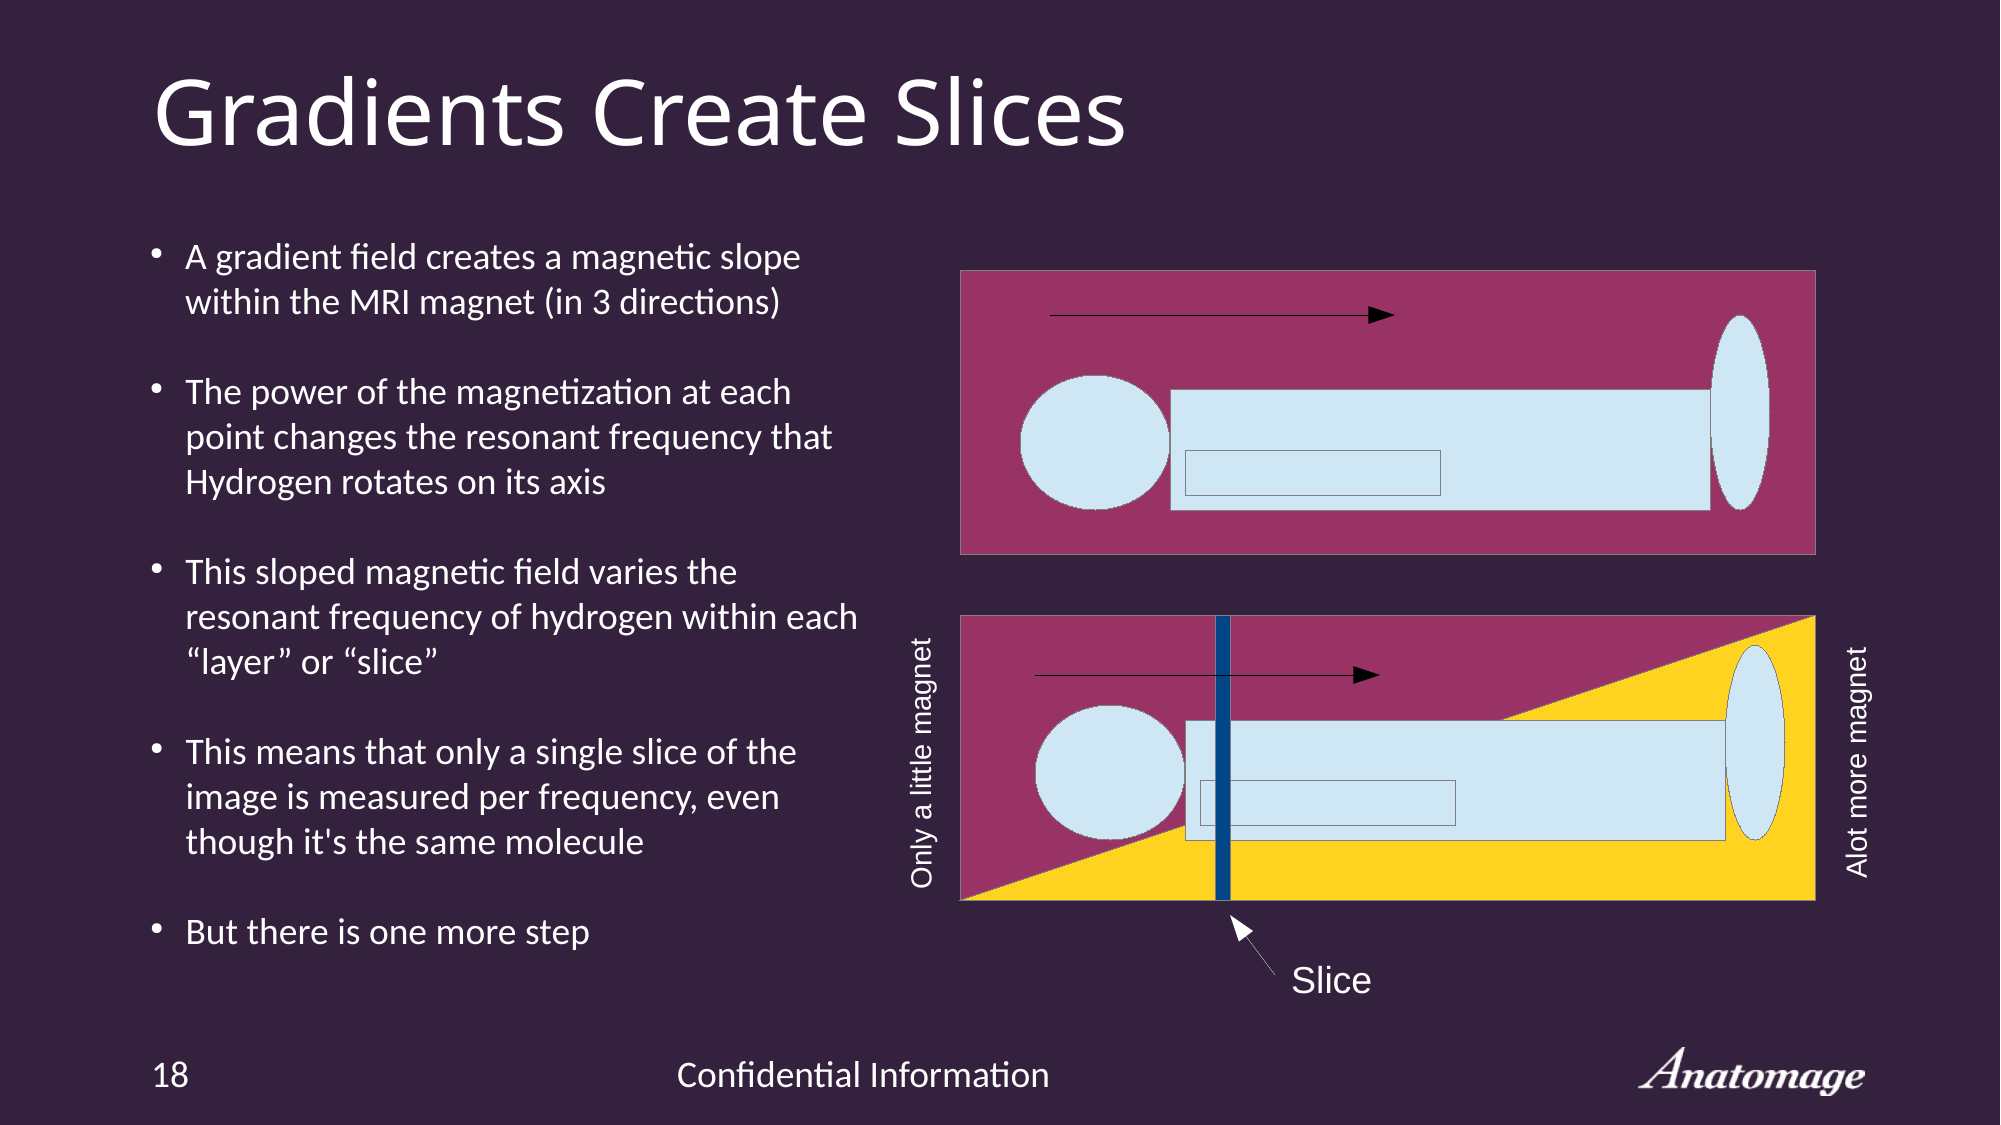

# Gradients Create Slices
A gradient field creates a magnetic slope within the MRI magnet (in 3 directions)
The power of the magnetization at each point changes the resonant frequency that Hydrogen rotates on its axis
This sloped magnetic field varies the resonant frequency of hydrogen within each “layer” or “slice”
This means that only a single slice of the image is measured per frequency, even though it's the same molecule
But there is one more step
Alot more magnet
Only a little magnet
Slice
Confidential Information